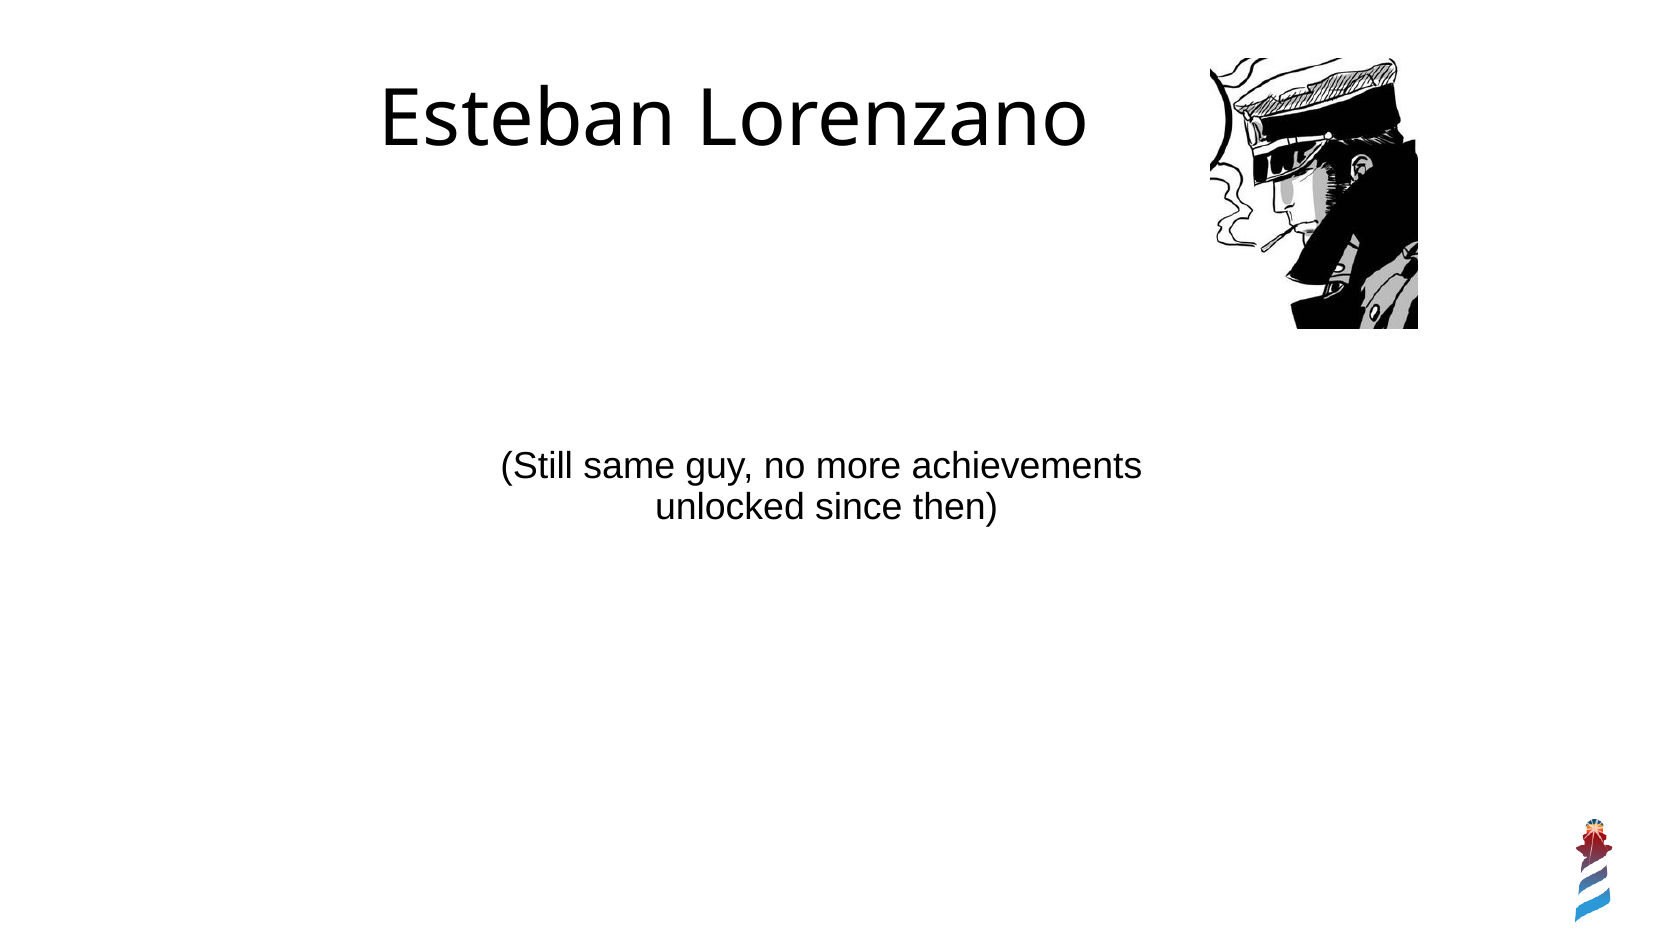

# Esteban Lorenzano
(Still same guy, no more achievements
unlocked since then)